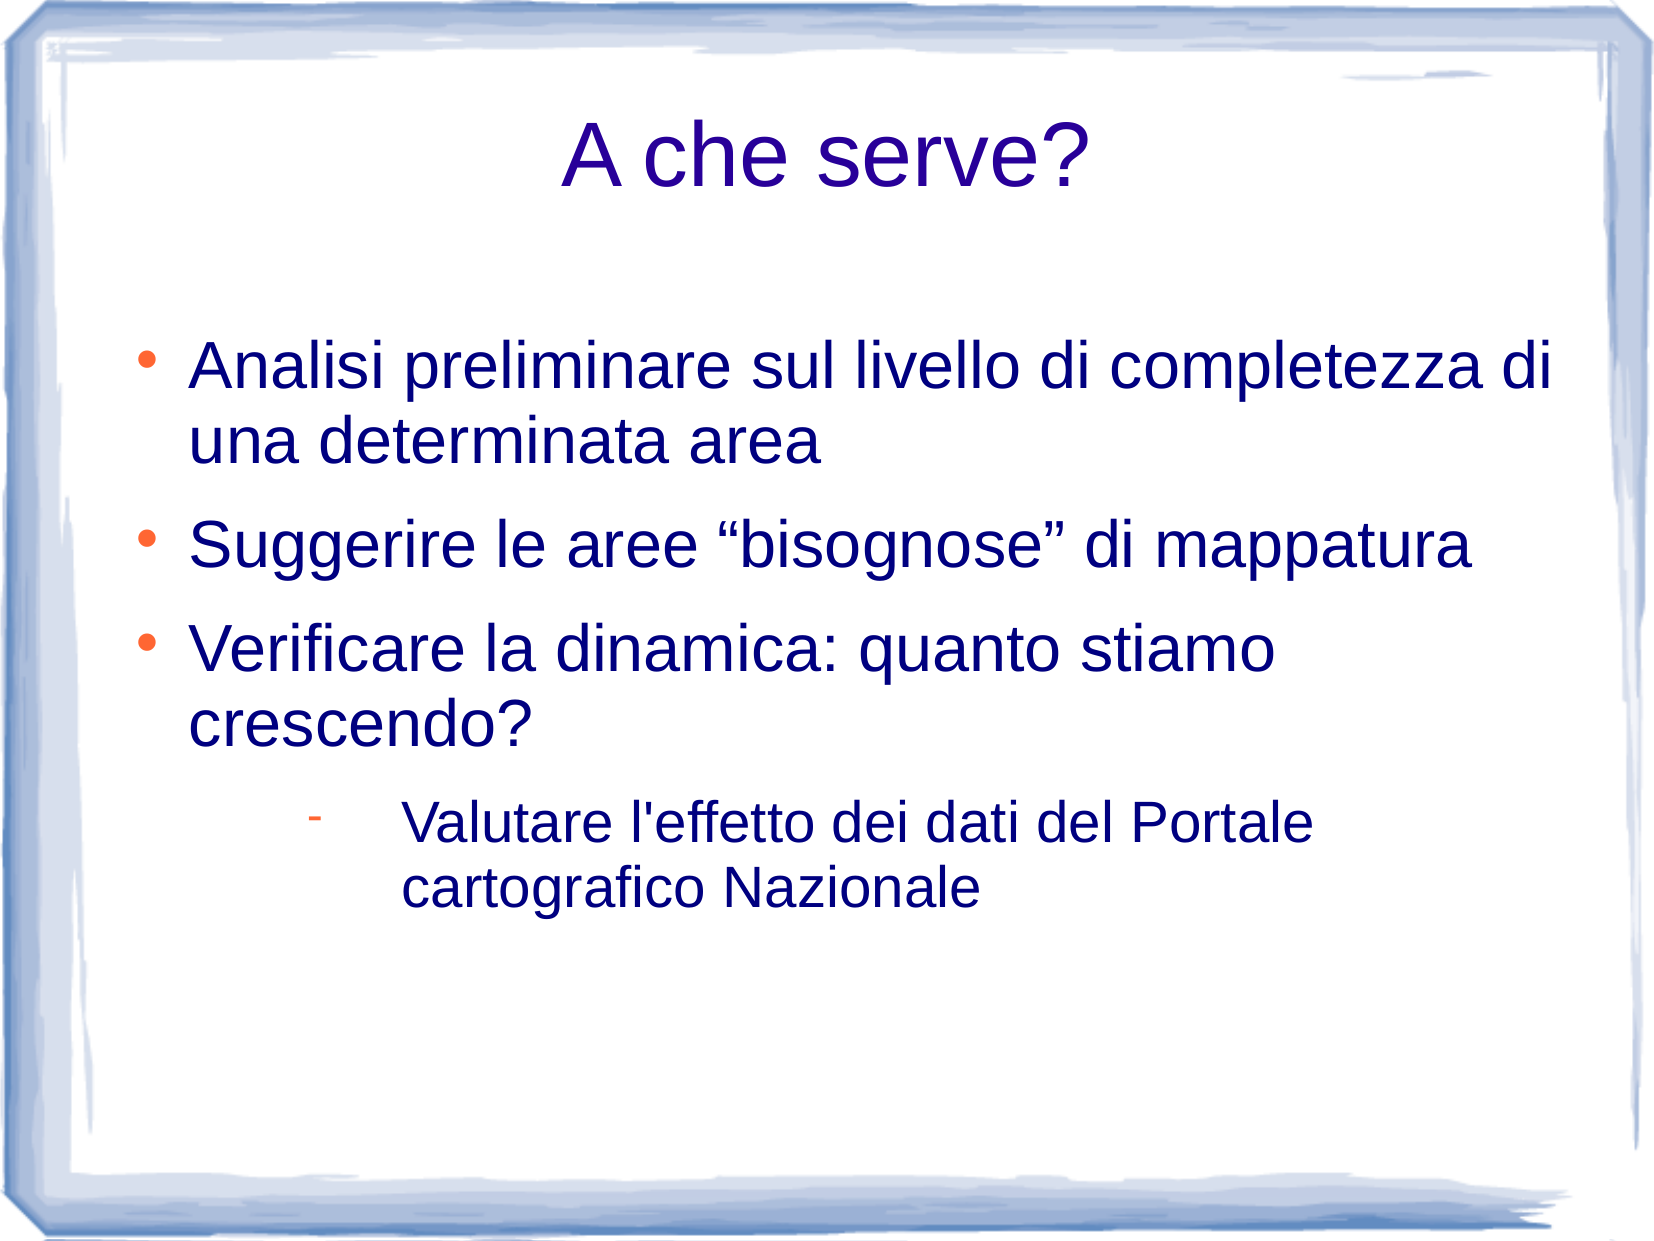

# A che serve?
Analisi preliminare sul livello di completezza di una determinata area
Suggerire le aree “bisognose” di mappatura
Verificare la dinamica: quanto stiamo crescendo?
Valutare l'effetto dei dati del Portale cartografico Nazionale